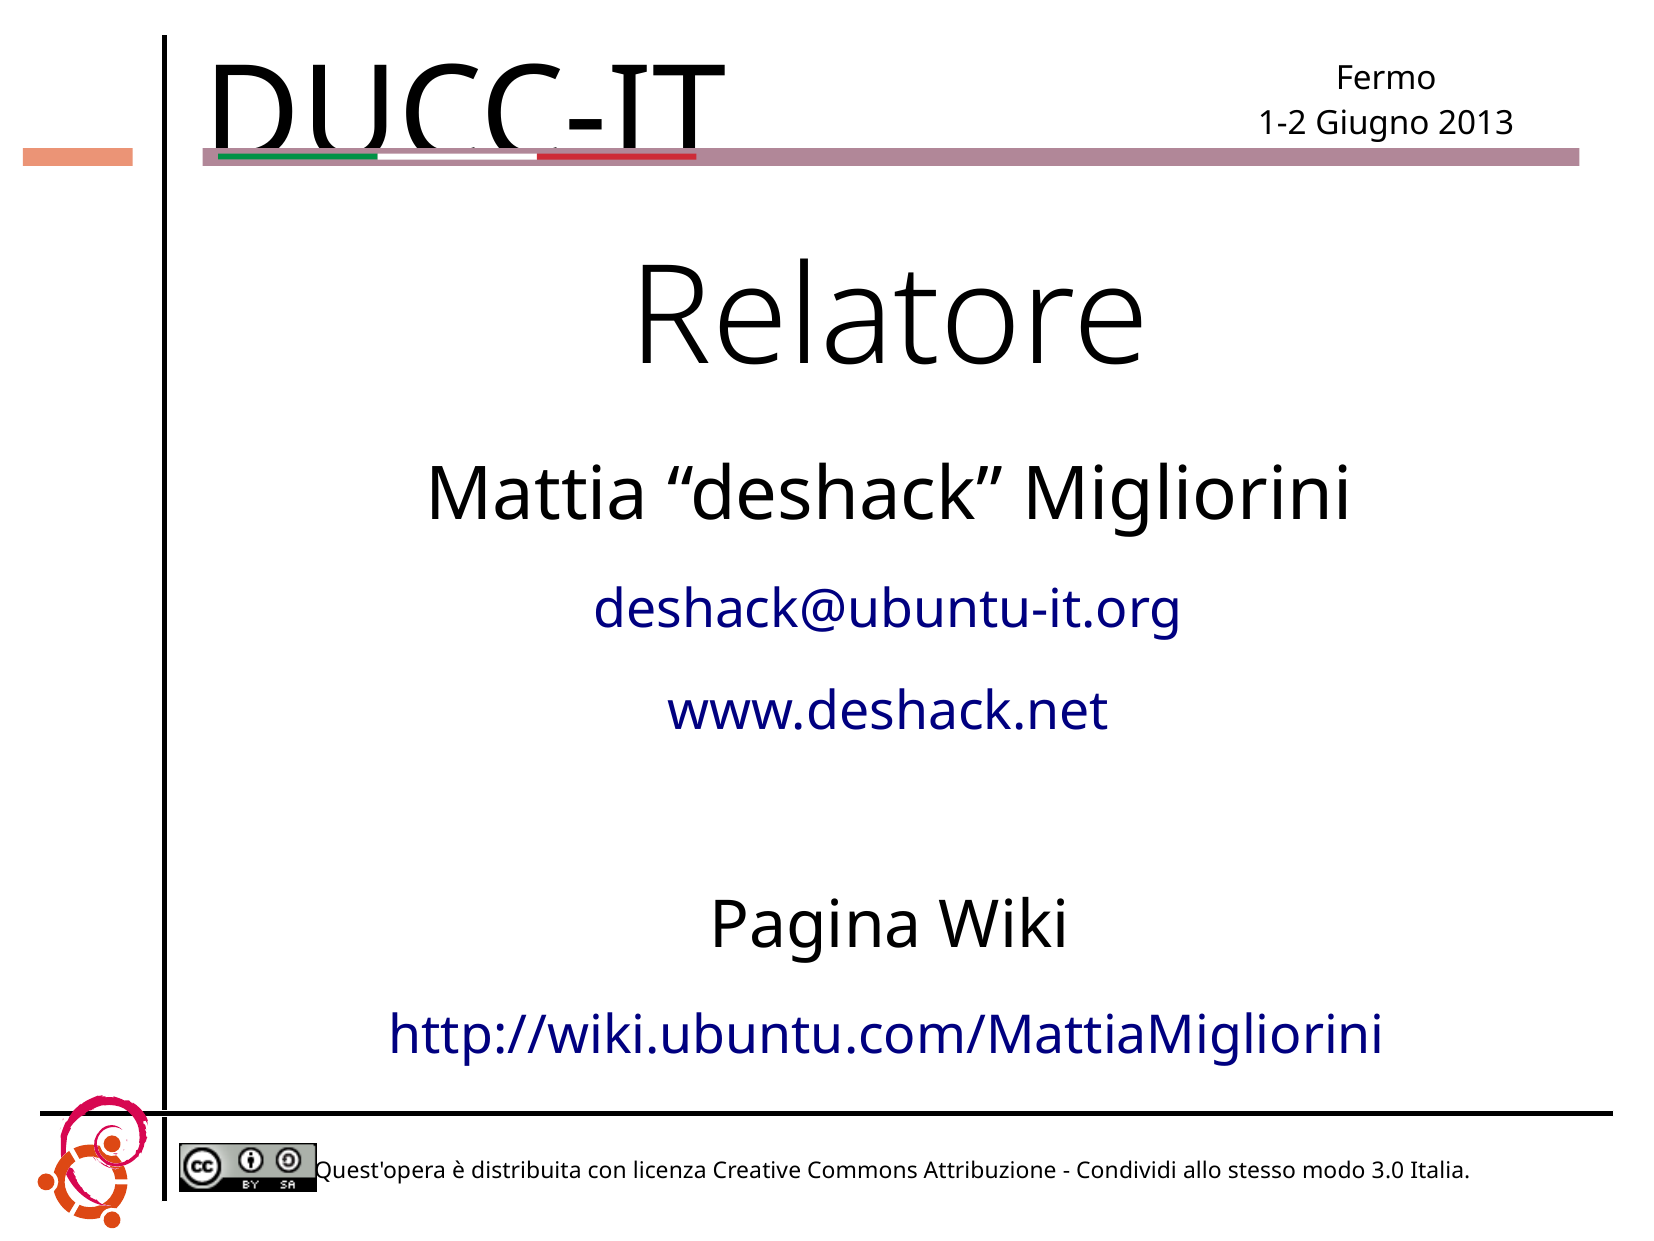

DUCC-IT
Fermo
1-2 Giugno 2013
# Relatore
Mattia “deshack” Migliorini
deshack@ubuntu-it.org
www.deshack.net
Pagina Wiki
http://wiki.ubuntu.com/MattiaMigliorini
Quest'opera è distribuita con licenza Creative Commons Attribuzione - Condividi allo stesso modo 3.0 Italia.